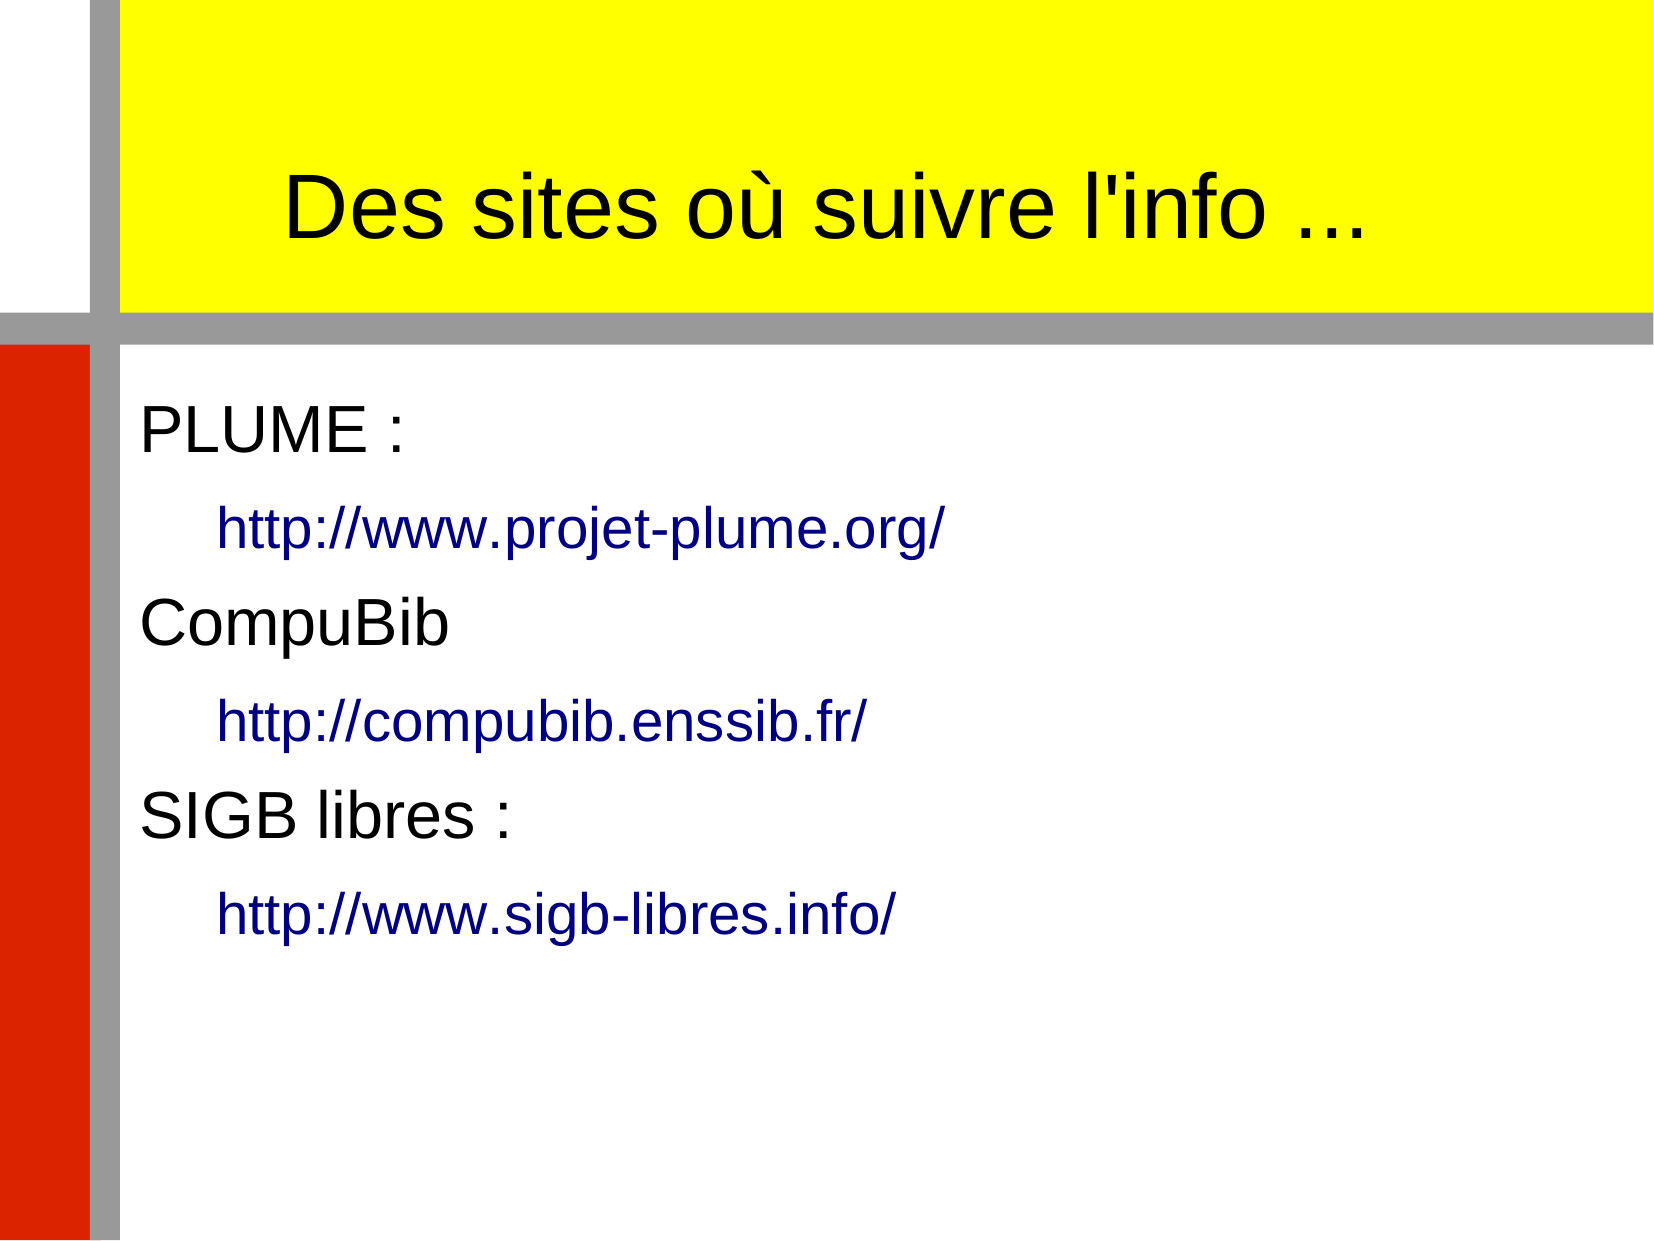

# Des sites où suivre l'info ...
PLUME :
http://www.projet-plume.org/
CompuBib
http://compubib.enssib.fr/
SIGB libres :
http://www.sigb-libres.info/